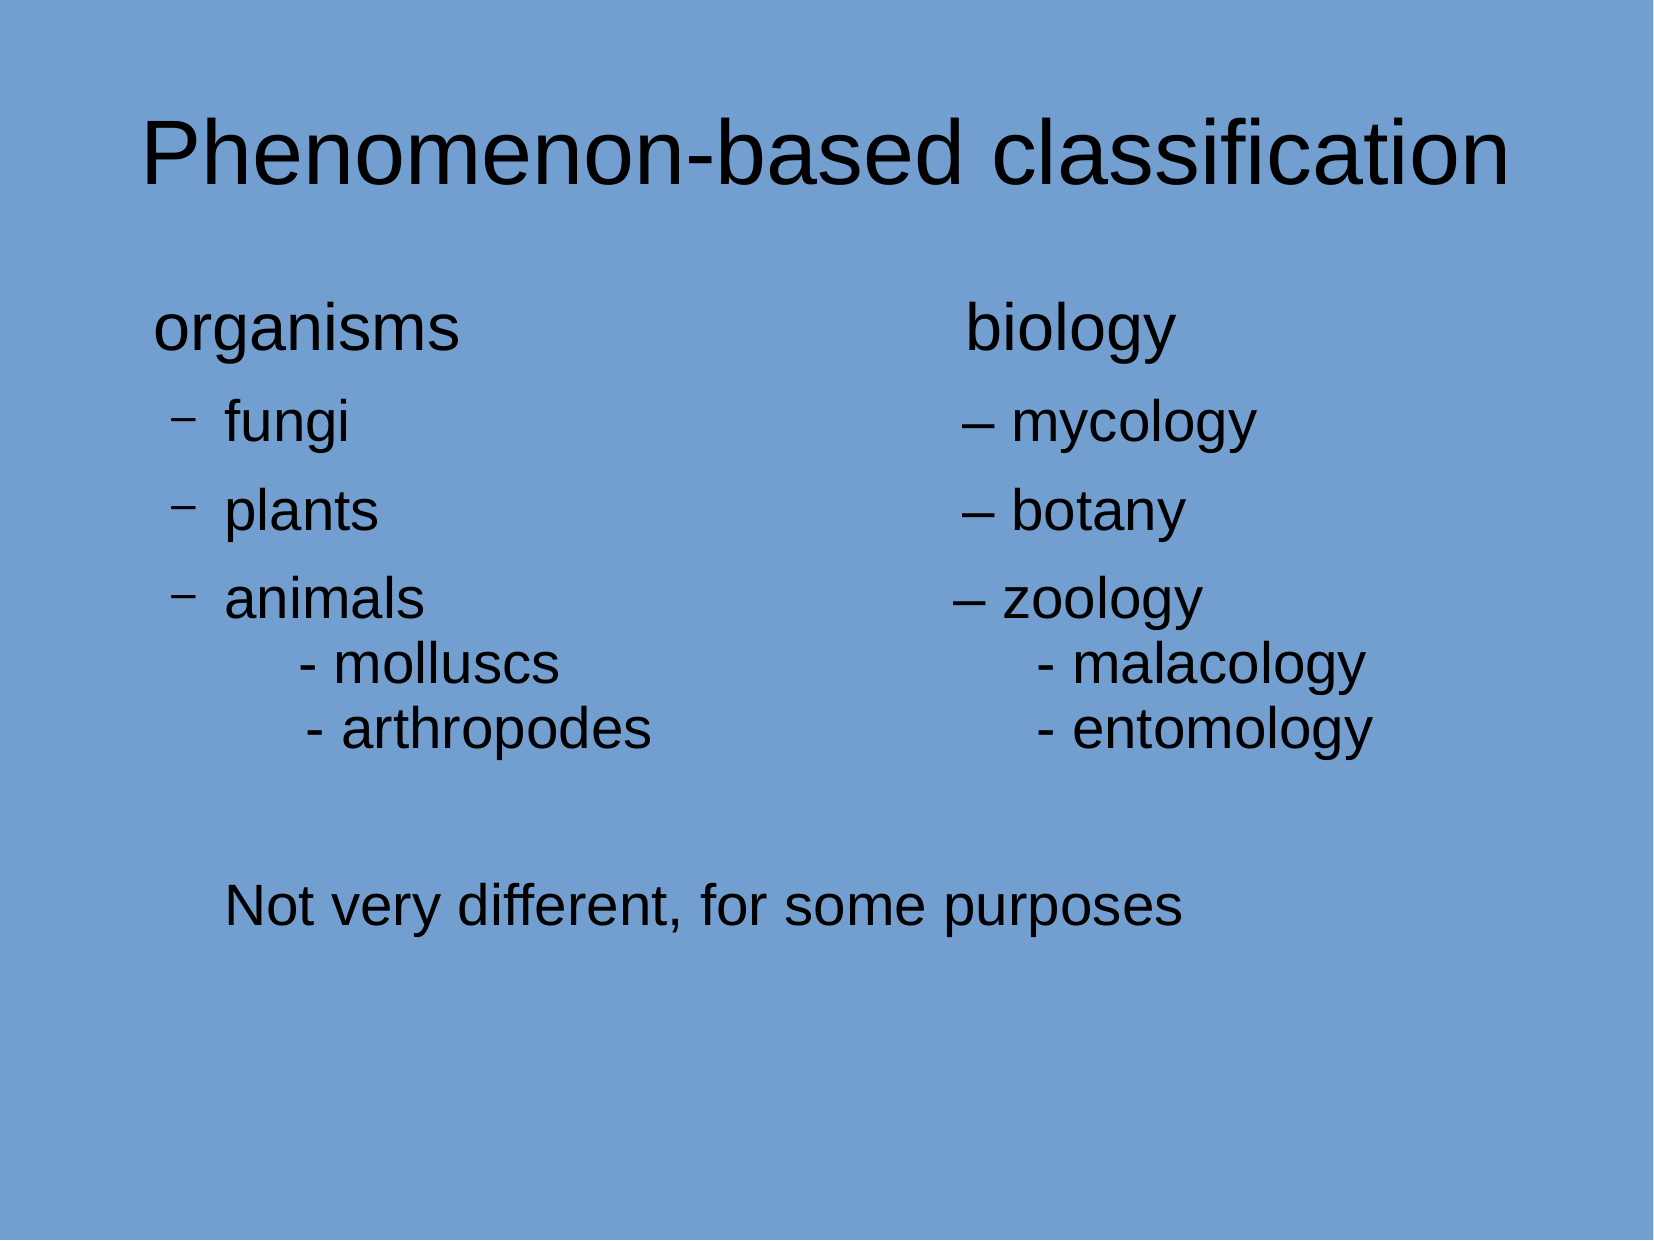

# Phenomenon-based classification
organisms							biology
fungi 									– mycology
plants								– botany
animals 							 – zoology
	- molluscs 							- malacology
 - arthropodes 					- entomology
Not very different, for some purposes